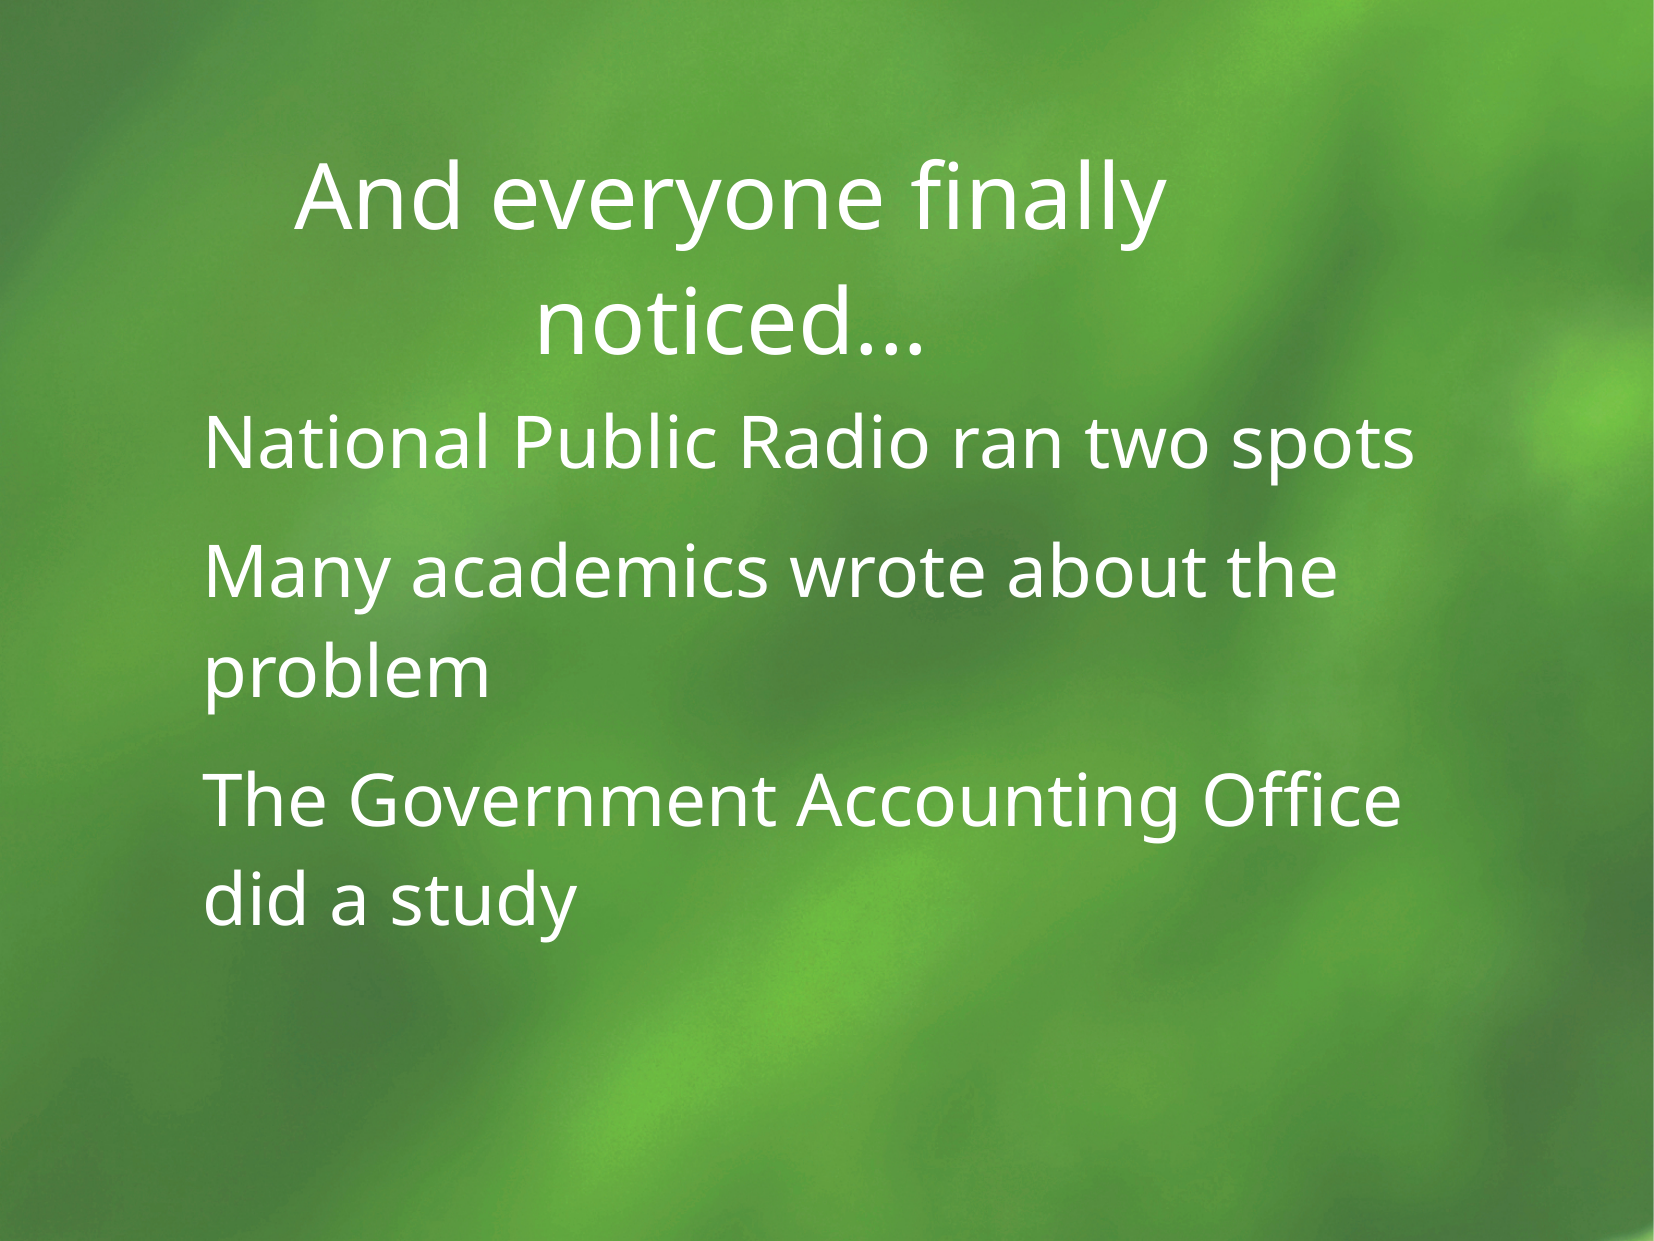

# And everyone finally noticed...
National Public Radio ran two spots
Many academics wrote about the problem
The Government Accounting Office did a study